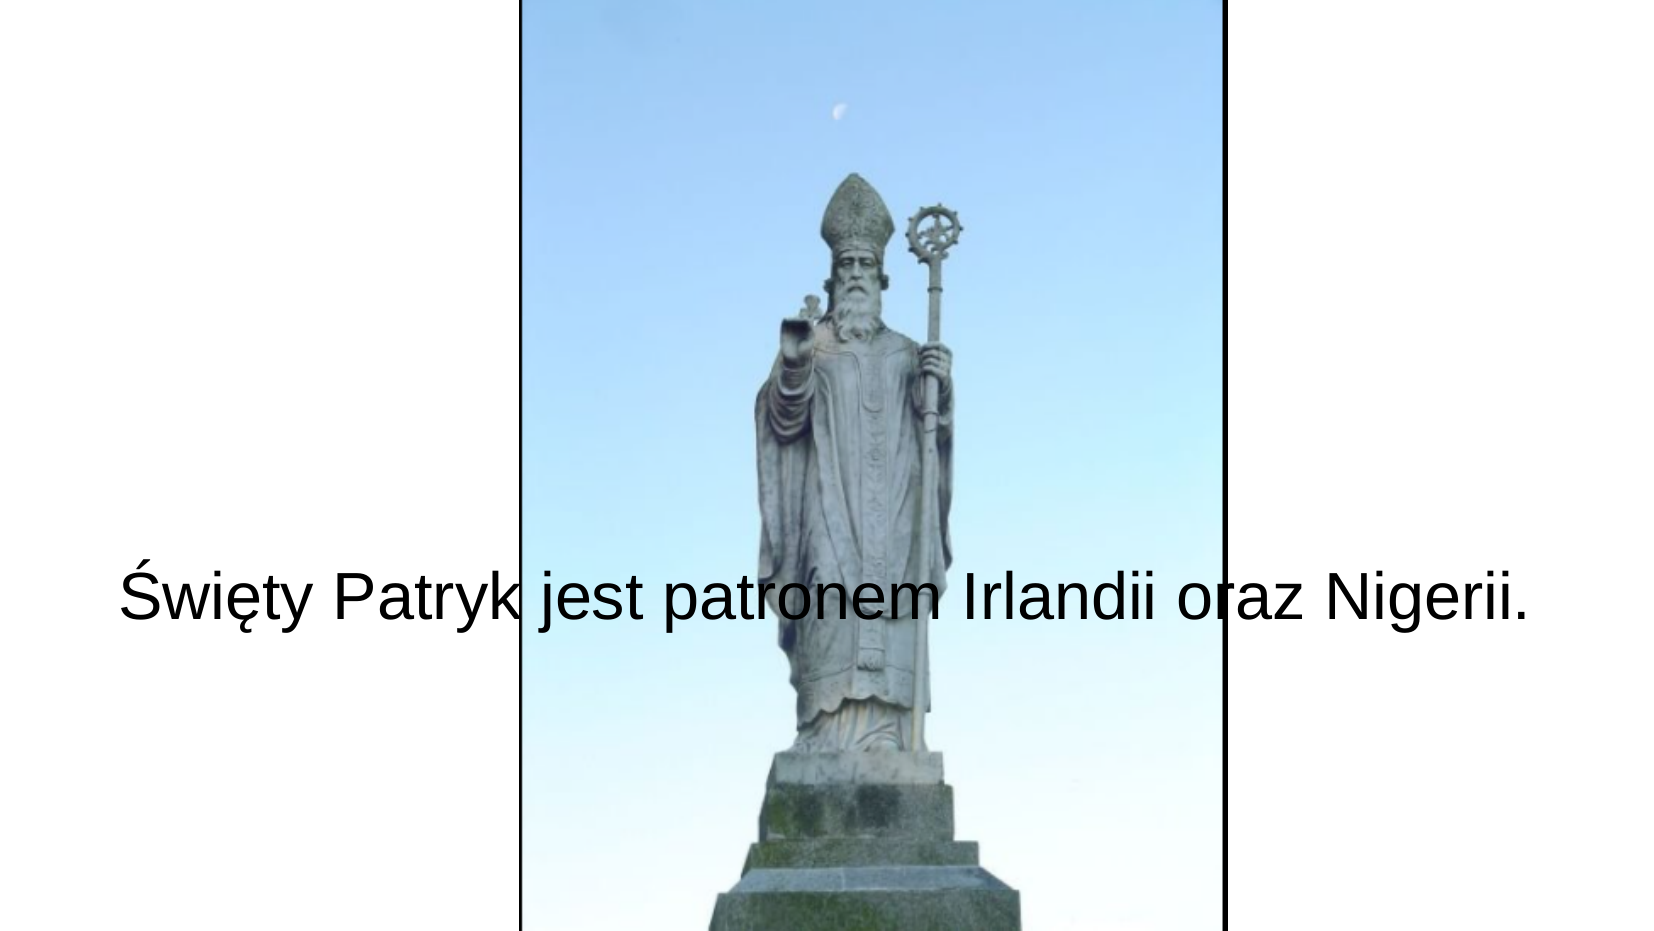

#
Święty Patryk jest patronem Irlandii oraz Nigerii.